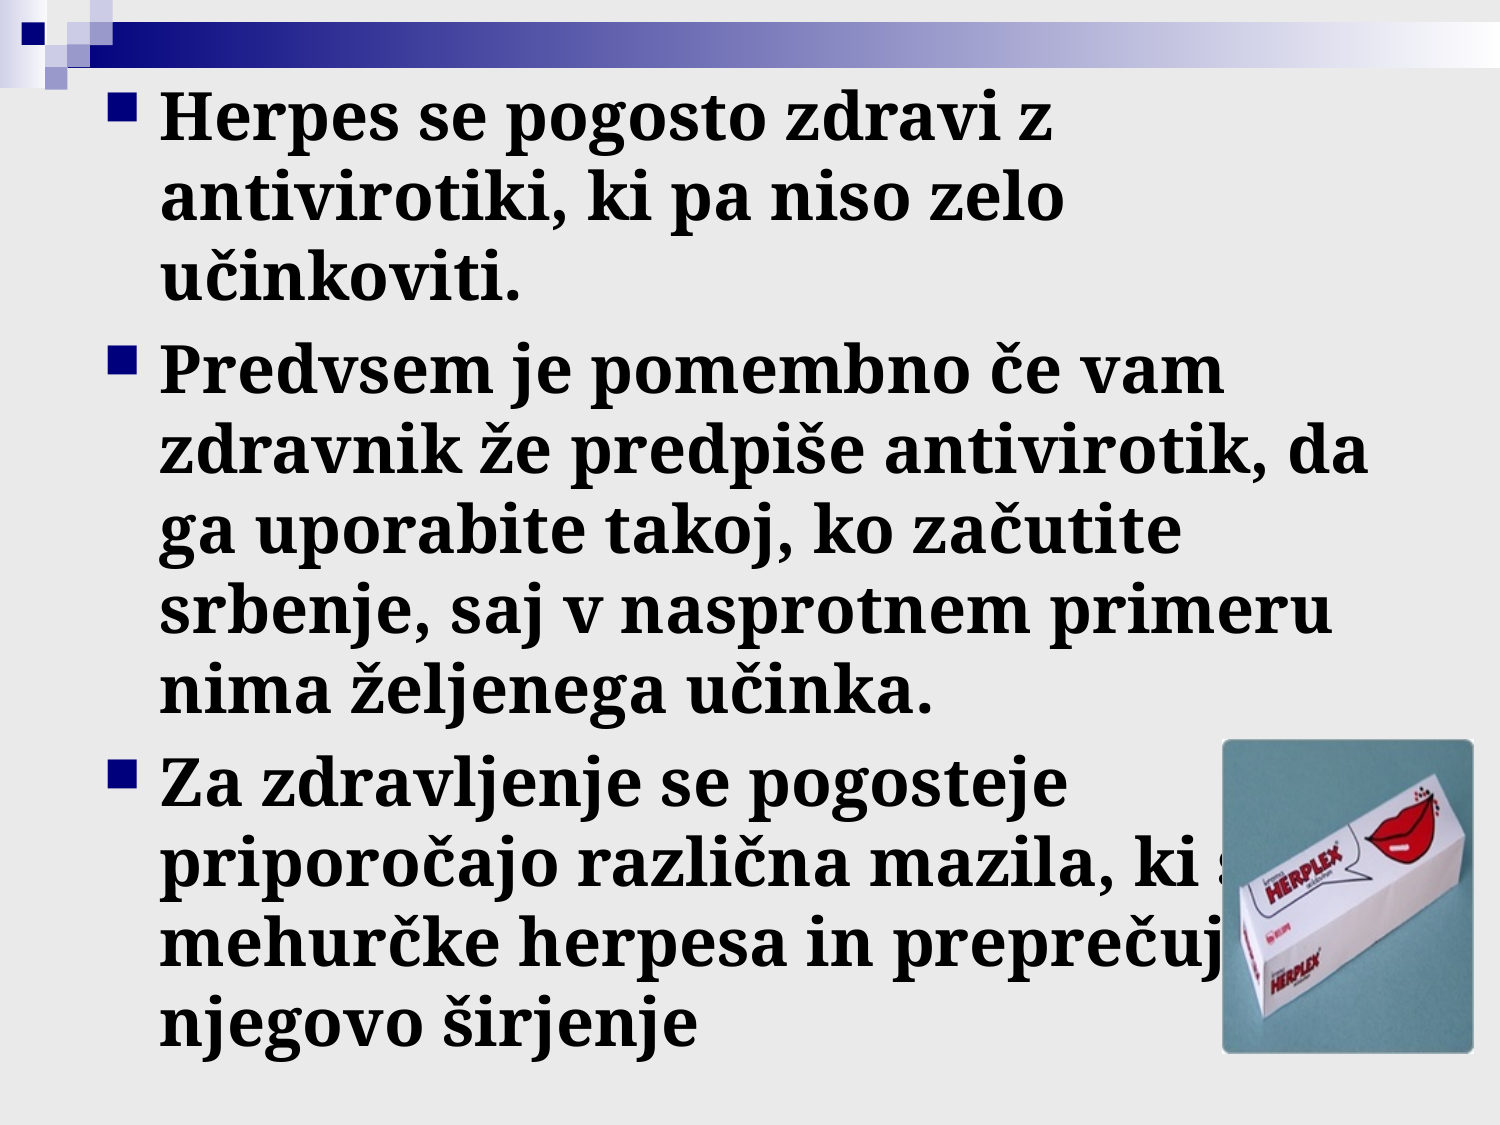

# Herpes se pogosto zdravi z antivirotiki, ki pa niso zelo učinkoviti.
Predvsem je pomembno če vam zdravnik že predpiše antivirotik, da ga uporabite takoj, ko začutite srbenje, saj v nasprotnem primeru nima željenega učinka.
Za zdravljenje se pogosteje priporočajo različna mazila, ki sušijo mehurčke herpesa in preprečujejo njegovo širjenje